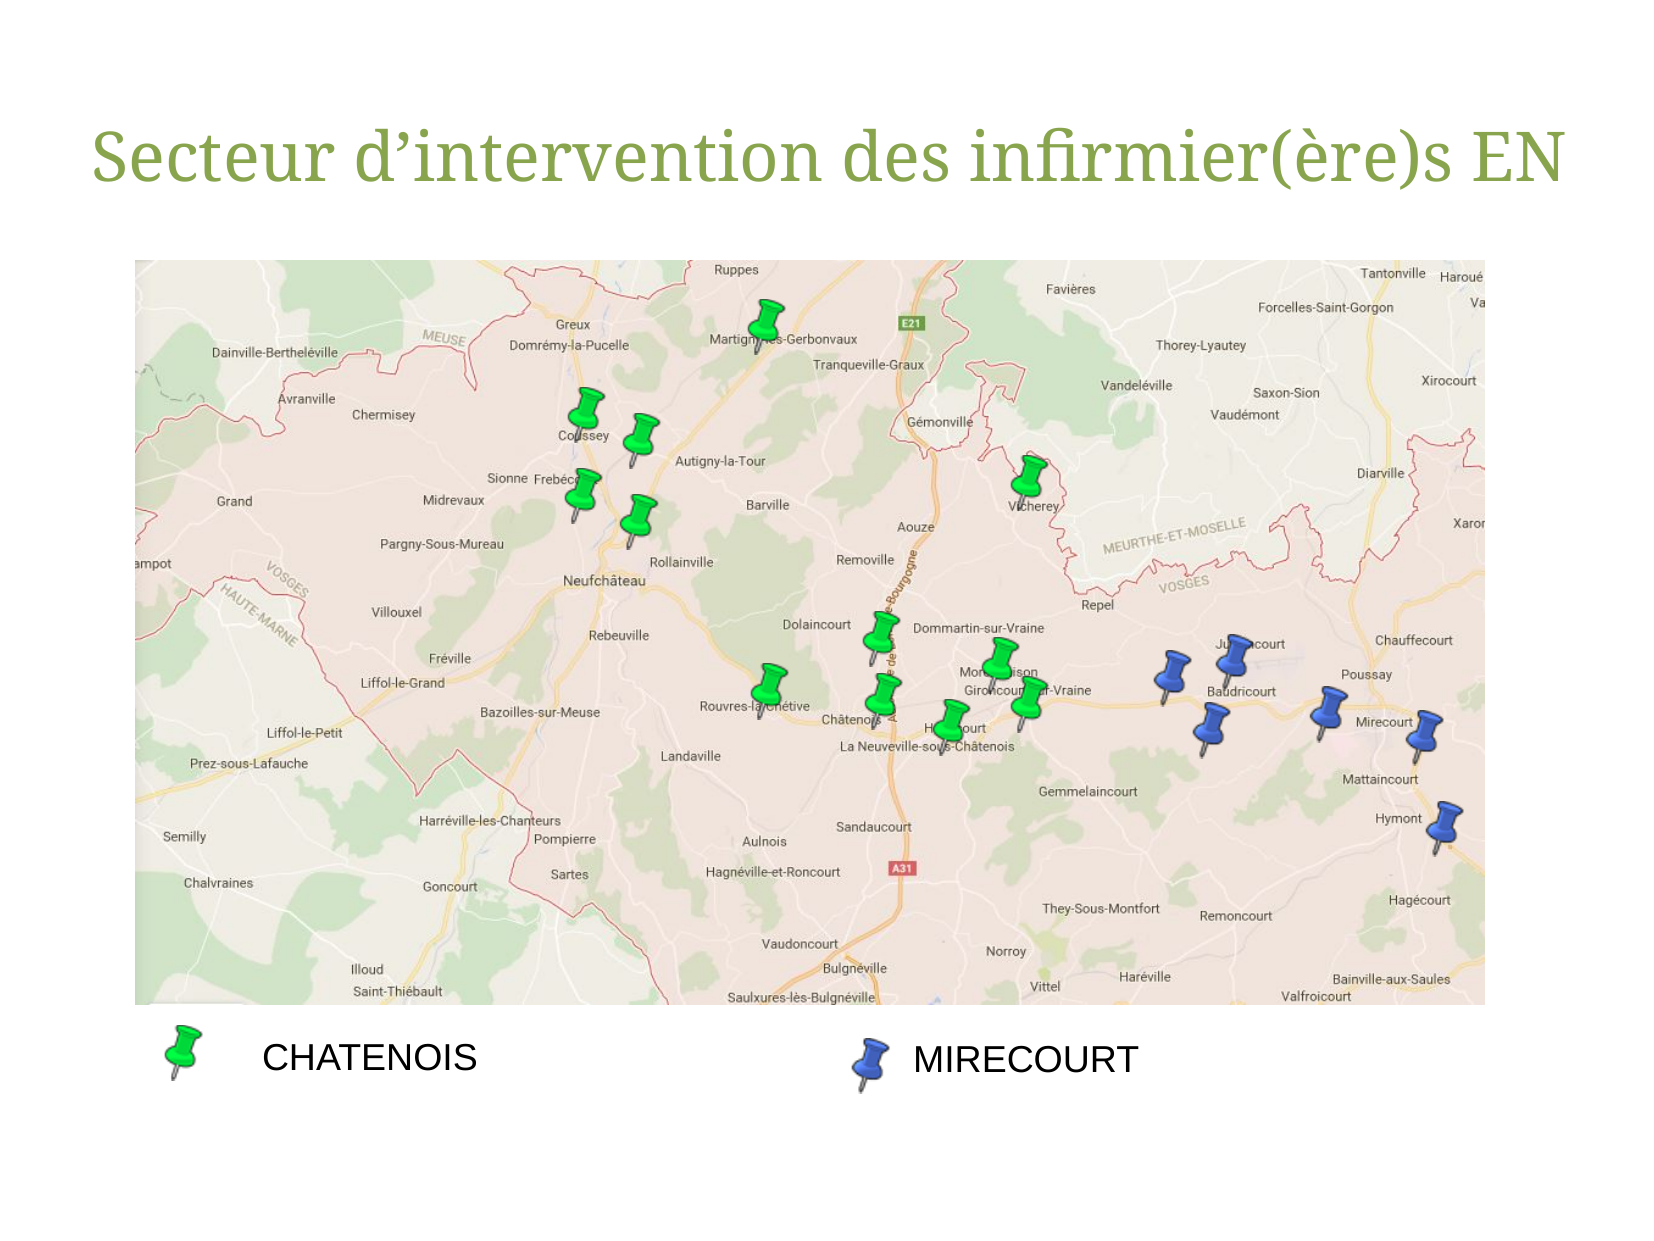

# Secteur d’intervention des infirmier(ère)s EN
CHATENOIS
MIRECOURT
 missions infirmiers EN